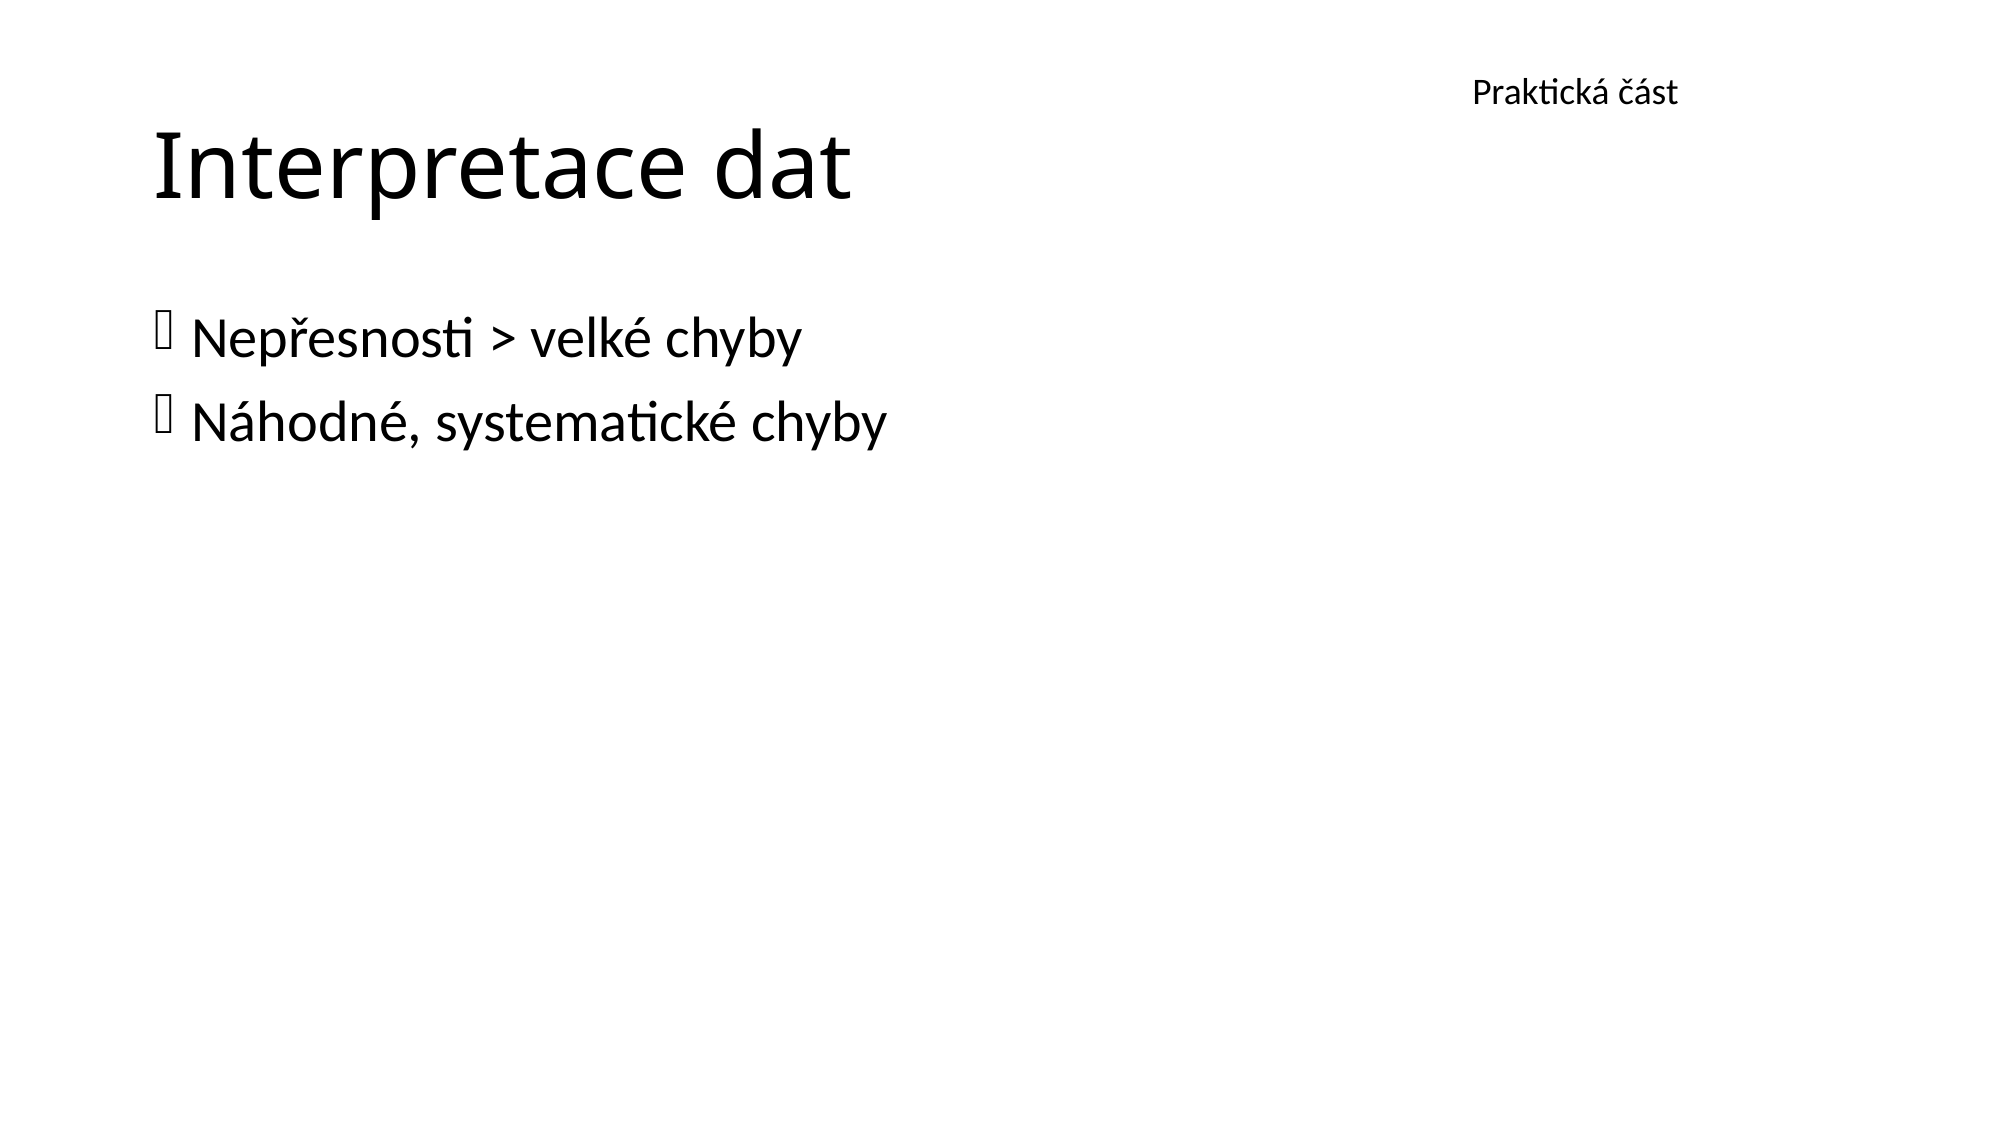

Praktická část
# Interpretace dat
Nepřesnosti > velké chyby
Náhodné, systematické chyby